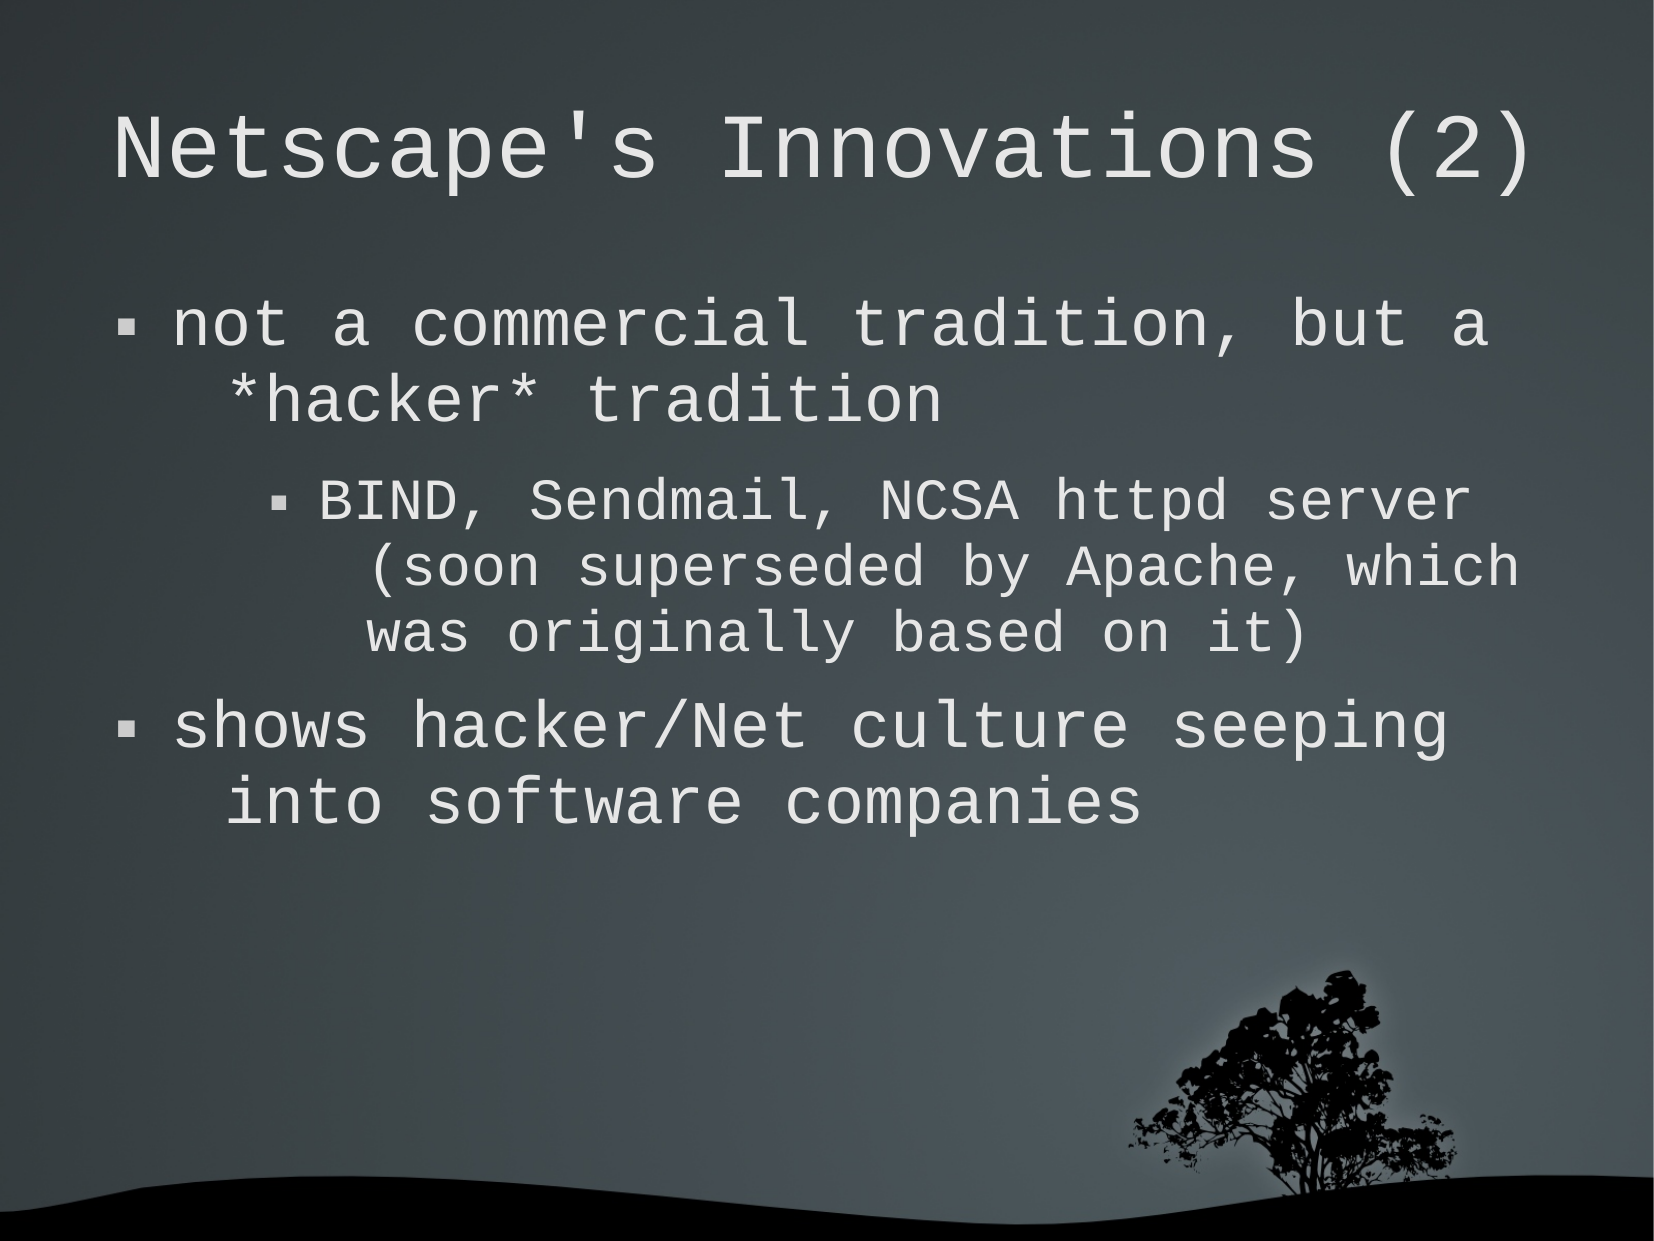

# Netscape's Innovations (2)
not a commercial tradition, but a *hacker* tradition
BIND, Sendmail, NCSA httpd server (soon superseded by Apache, which was originally based on it)
shows hacker/Net culture seeping into software companies